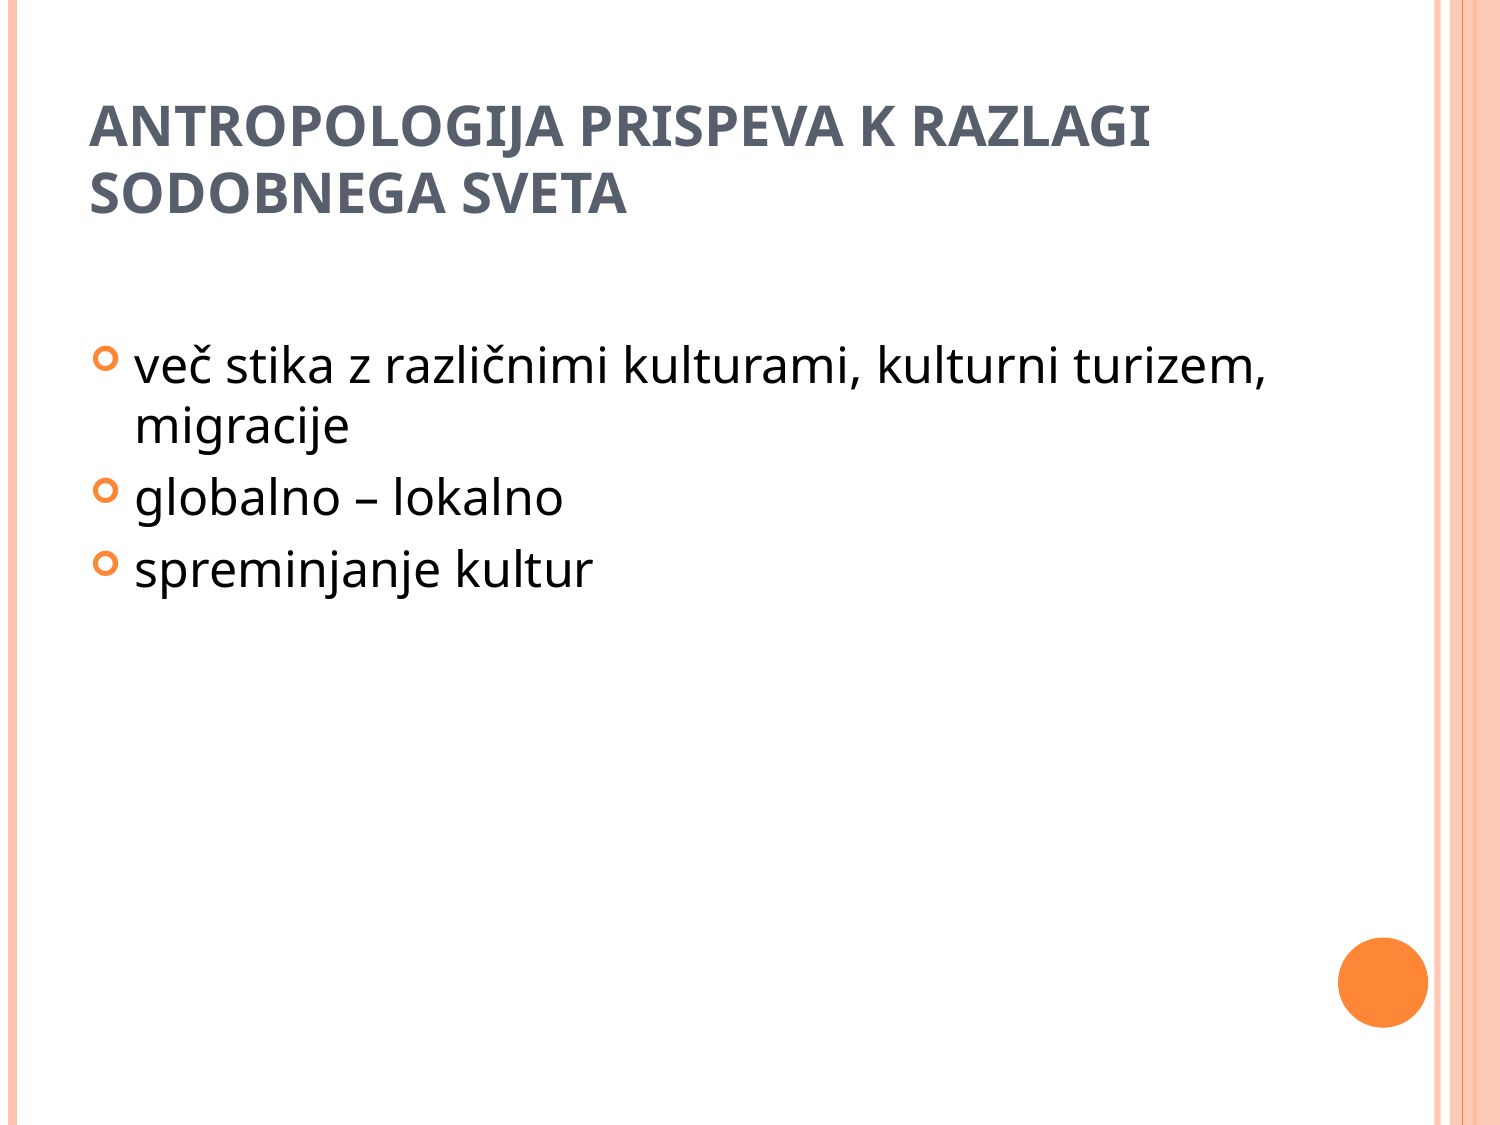

# ANTROPOLOGIJA PRISPEVA K RAZLAGI SODOBNEGA SVETA
več stika z različnimi kulturami, kulturni turizem, migracije
globalno – lokalno
spreminjanje kultur